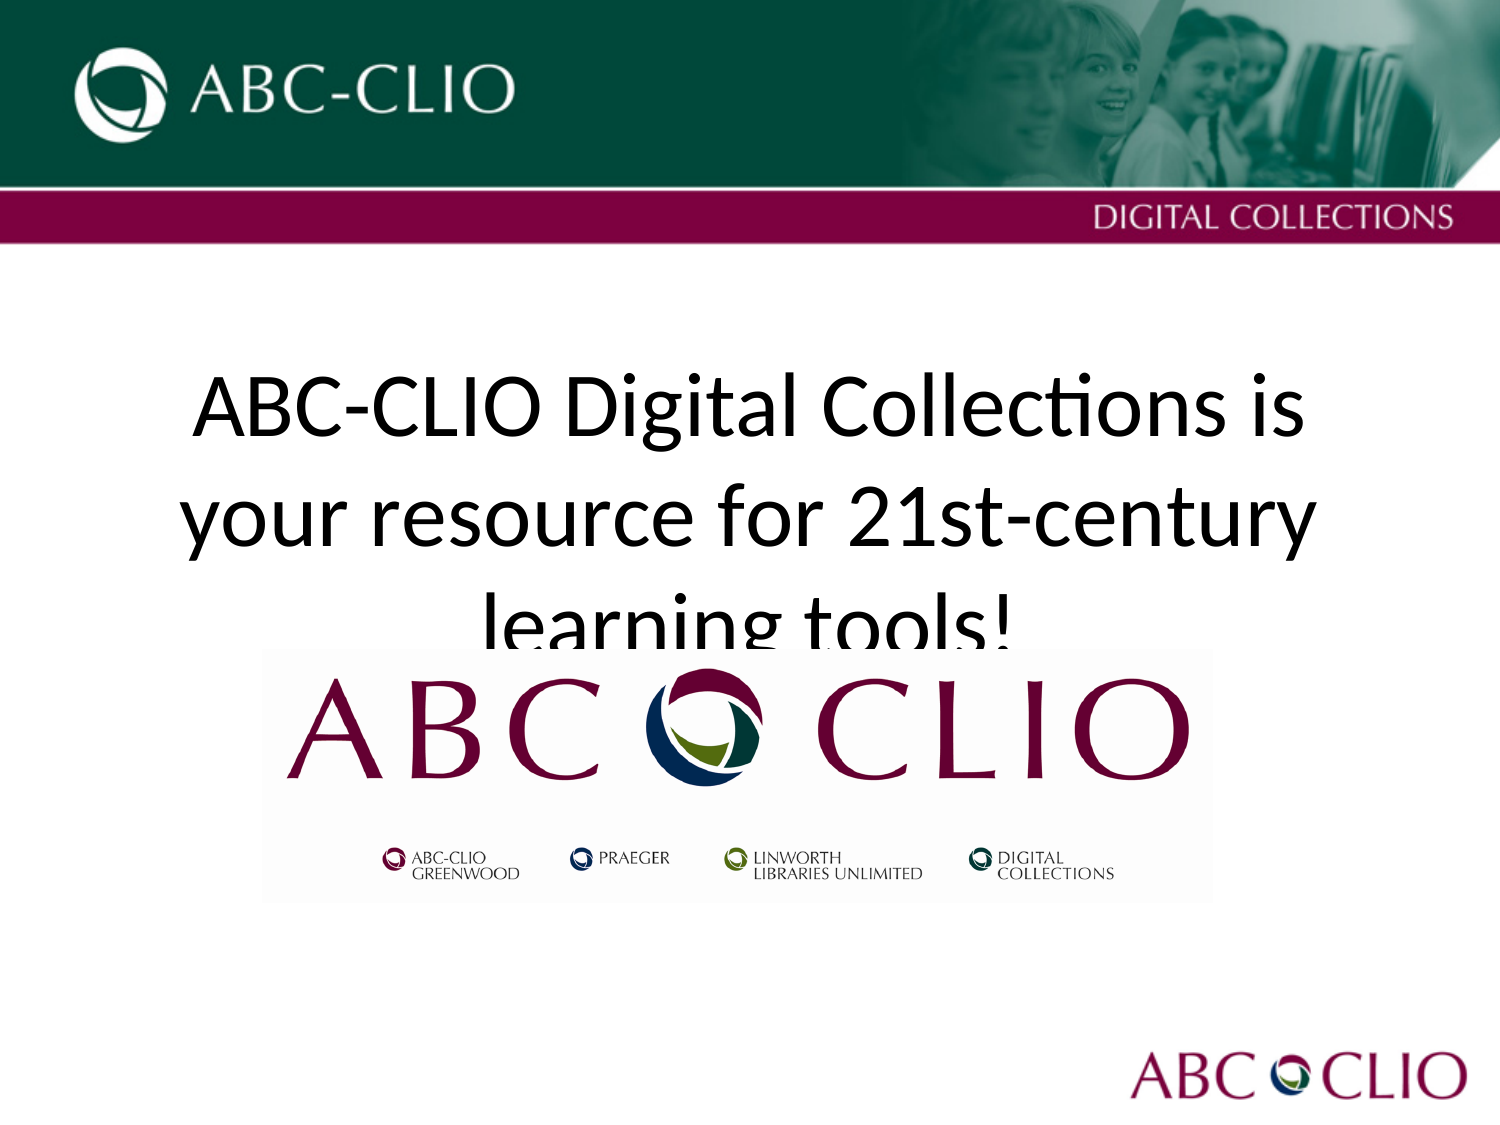

# ABC-CLIO Digital Collections is your resource for 21st-century learning tools!